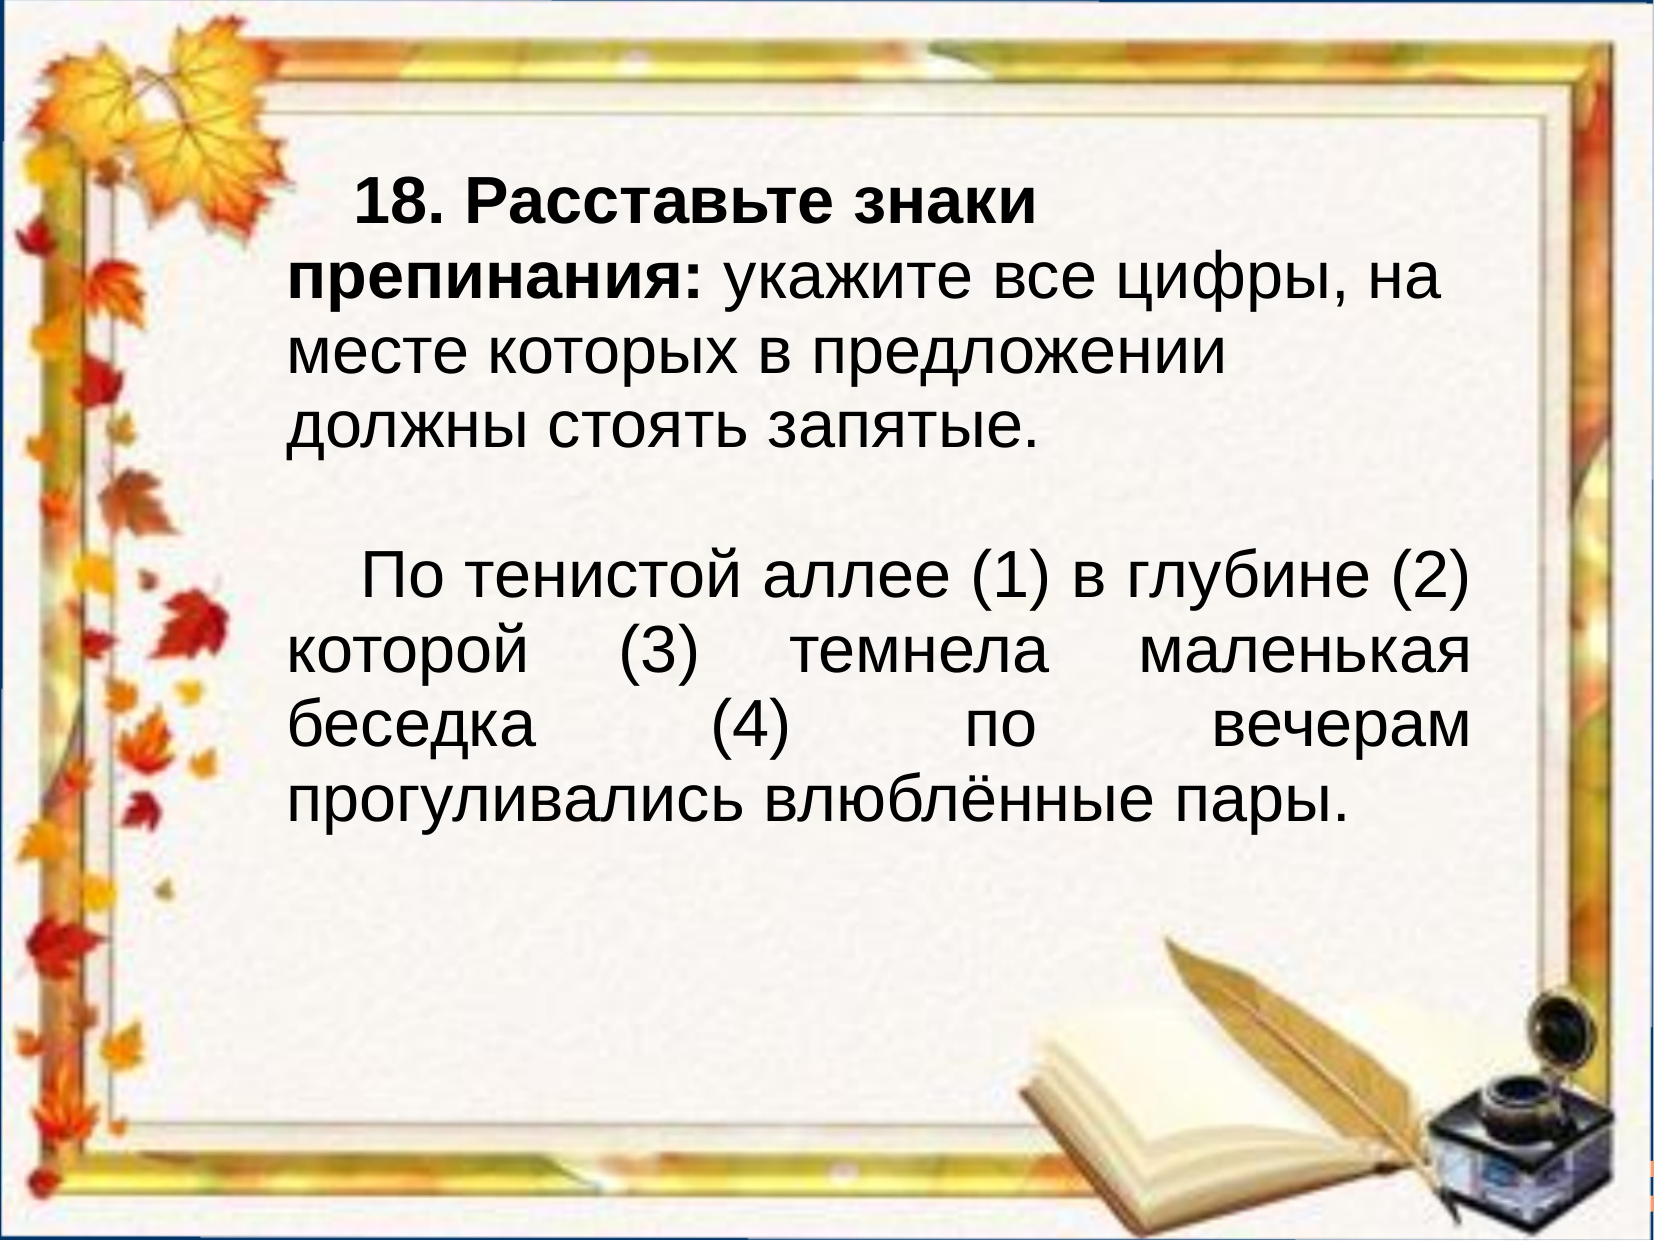

#
	18. Расставьте знаки препинания: укажите все цифры, на месте которых в предложении должны стоять запятые.
	По тенистой аллее (1) в глубине (2) которой (3) темнела маленькая беседка (4) по вечерам прогуливались влюблённые пары.